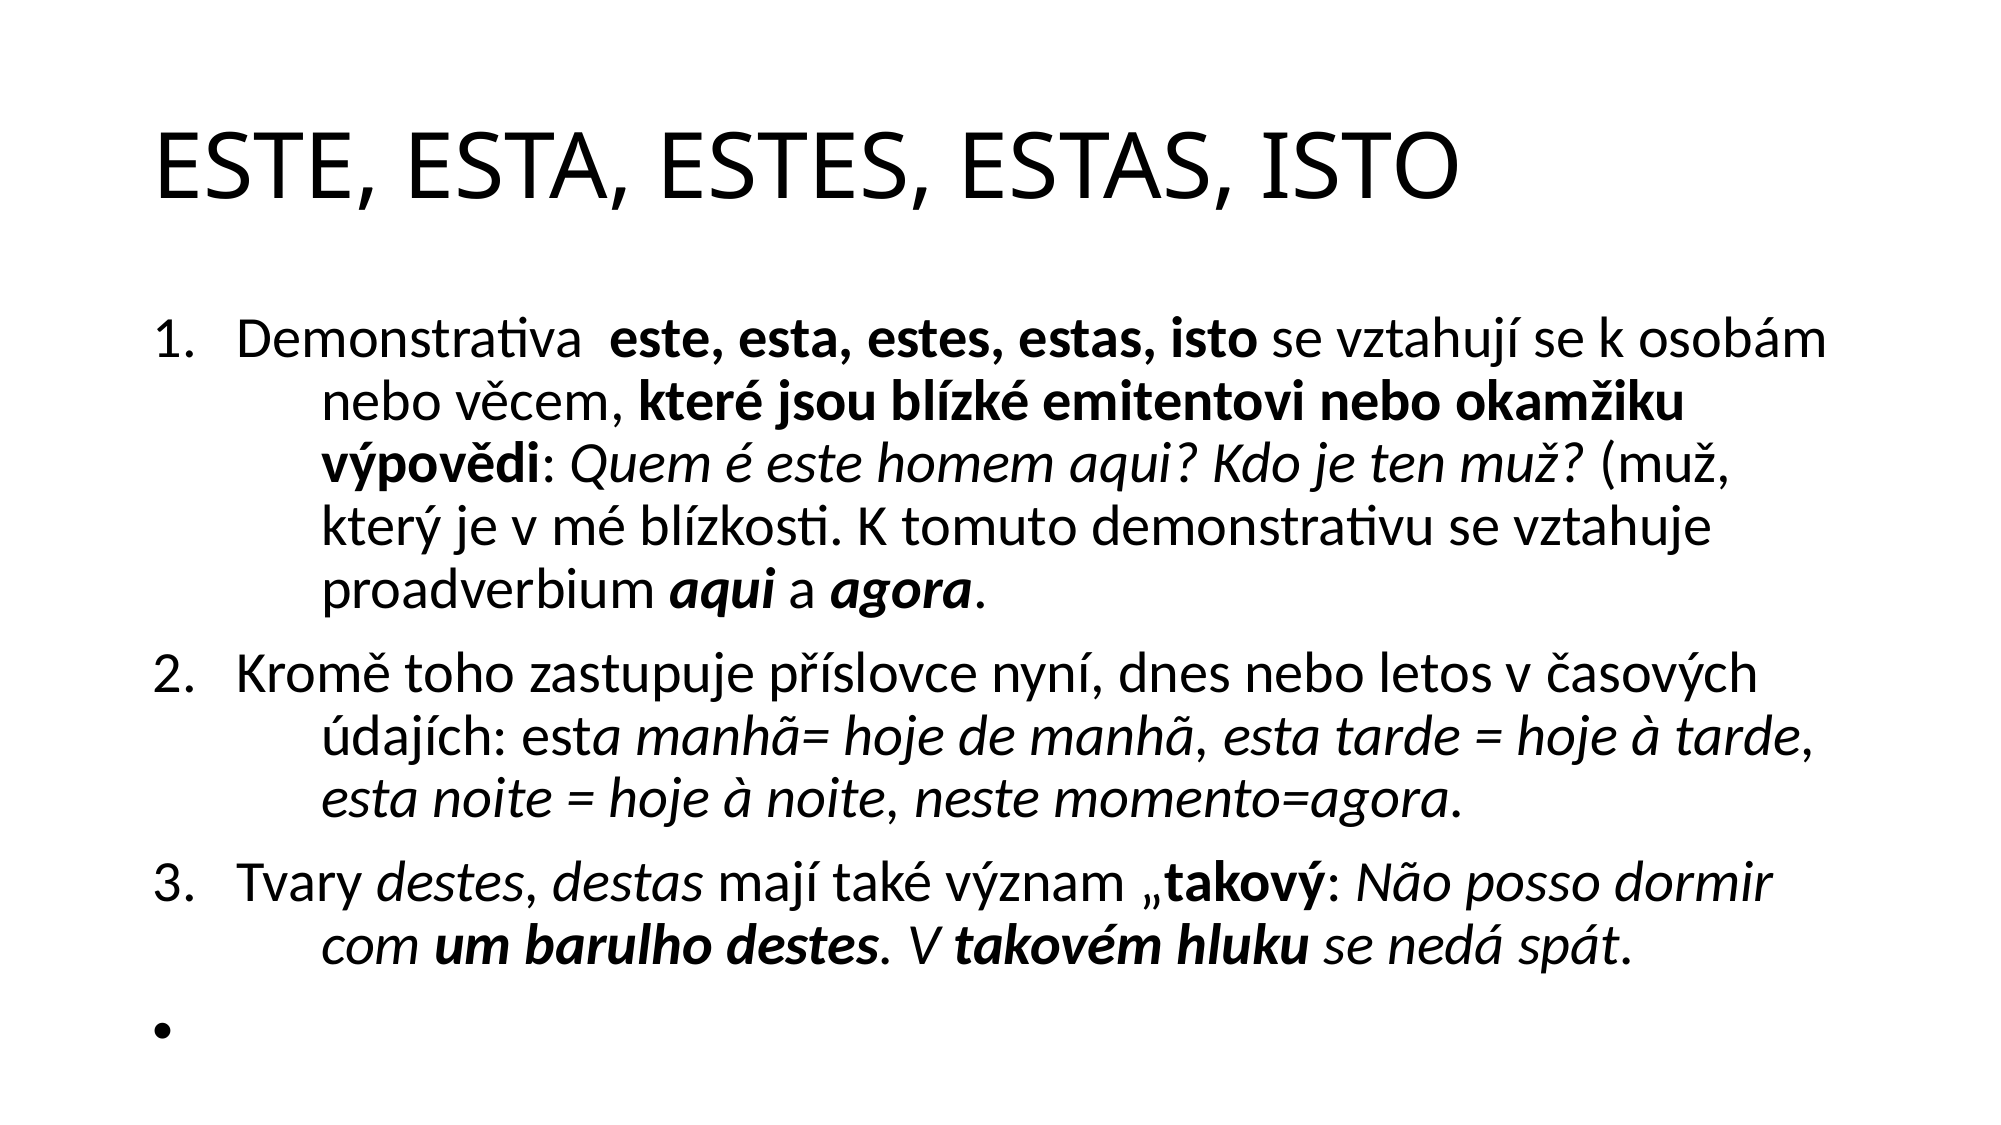

# ESTE, ESTA, ESTES, ESTAS, ISTO
Demonstrativa este, esta, estes, estas, isto se vztahují se k osobám nebo věcem, které jsou blízké emitentovi nebo okamžiku výpovědi: Quem é este homem aqui? Kdo je ten muž? (muž, který je v mé blízkosti. K tomuto demonstrativu se vztahuje proadverbium aqui a agora.
Kromě toho zastupuje příslovce nyní, dnes nebo letos v časových údajích: esta manhã= hoje de manhã, esta tarde = hoje à tarde, esta noite = hoje à noite, neste momento=agora.
Tvary destes, destas mají také význam „takový: Não posso dormir com um barulho destes. V takovém hluku se nedá spát.